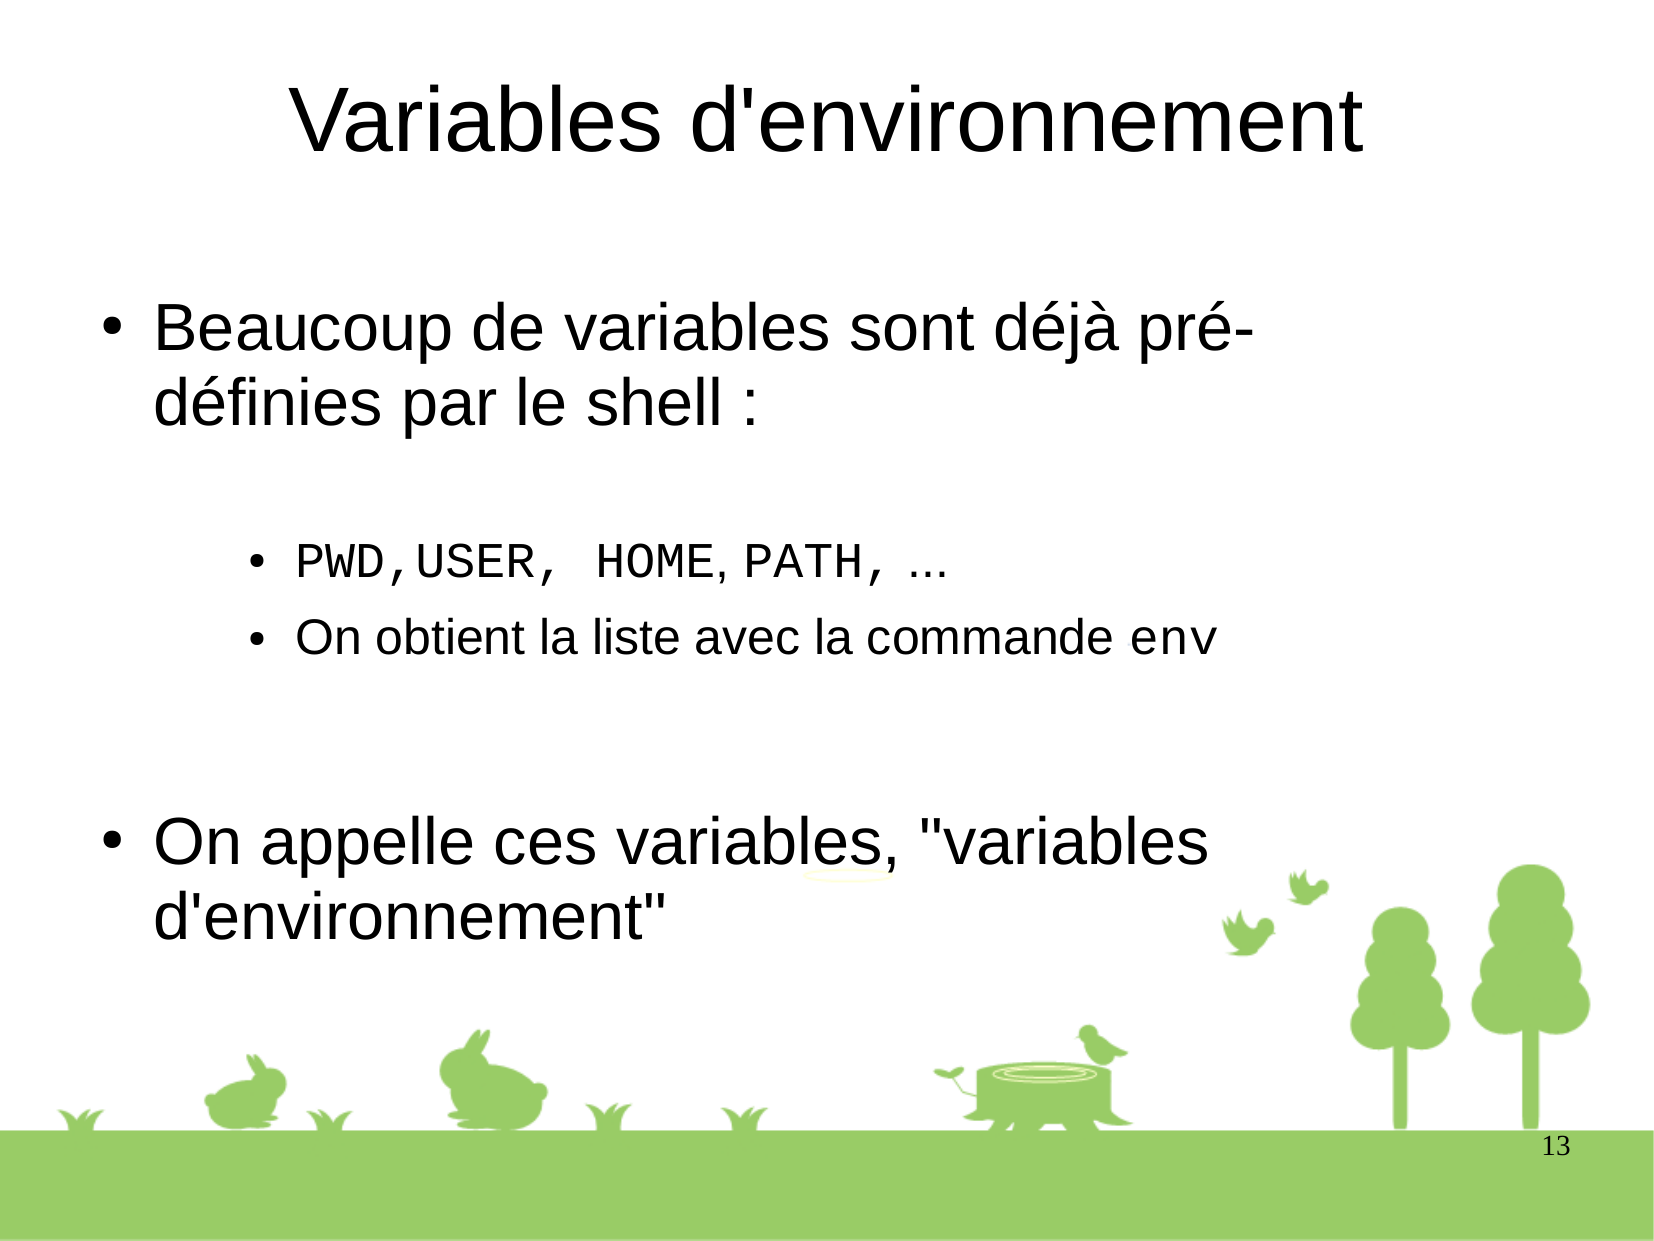

# Variables d'environnement
Beaucoup de variables sont déjà pré-définies par le shell :
PWD,USER, HOME, PATH, ...
On obtient la liste avec la commande env
On appelle ces variables, "variables d'environnement"
13